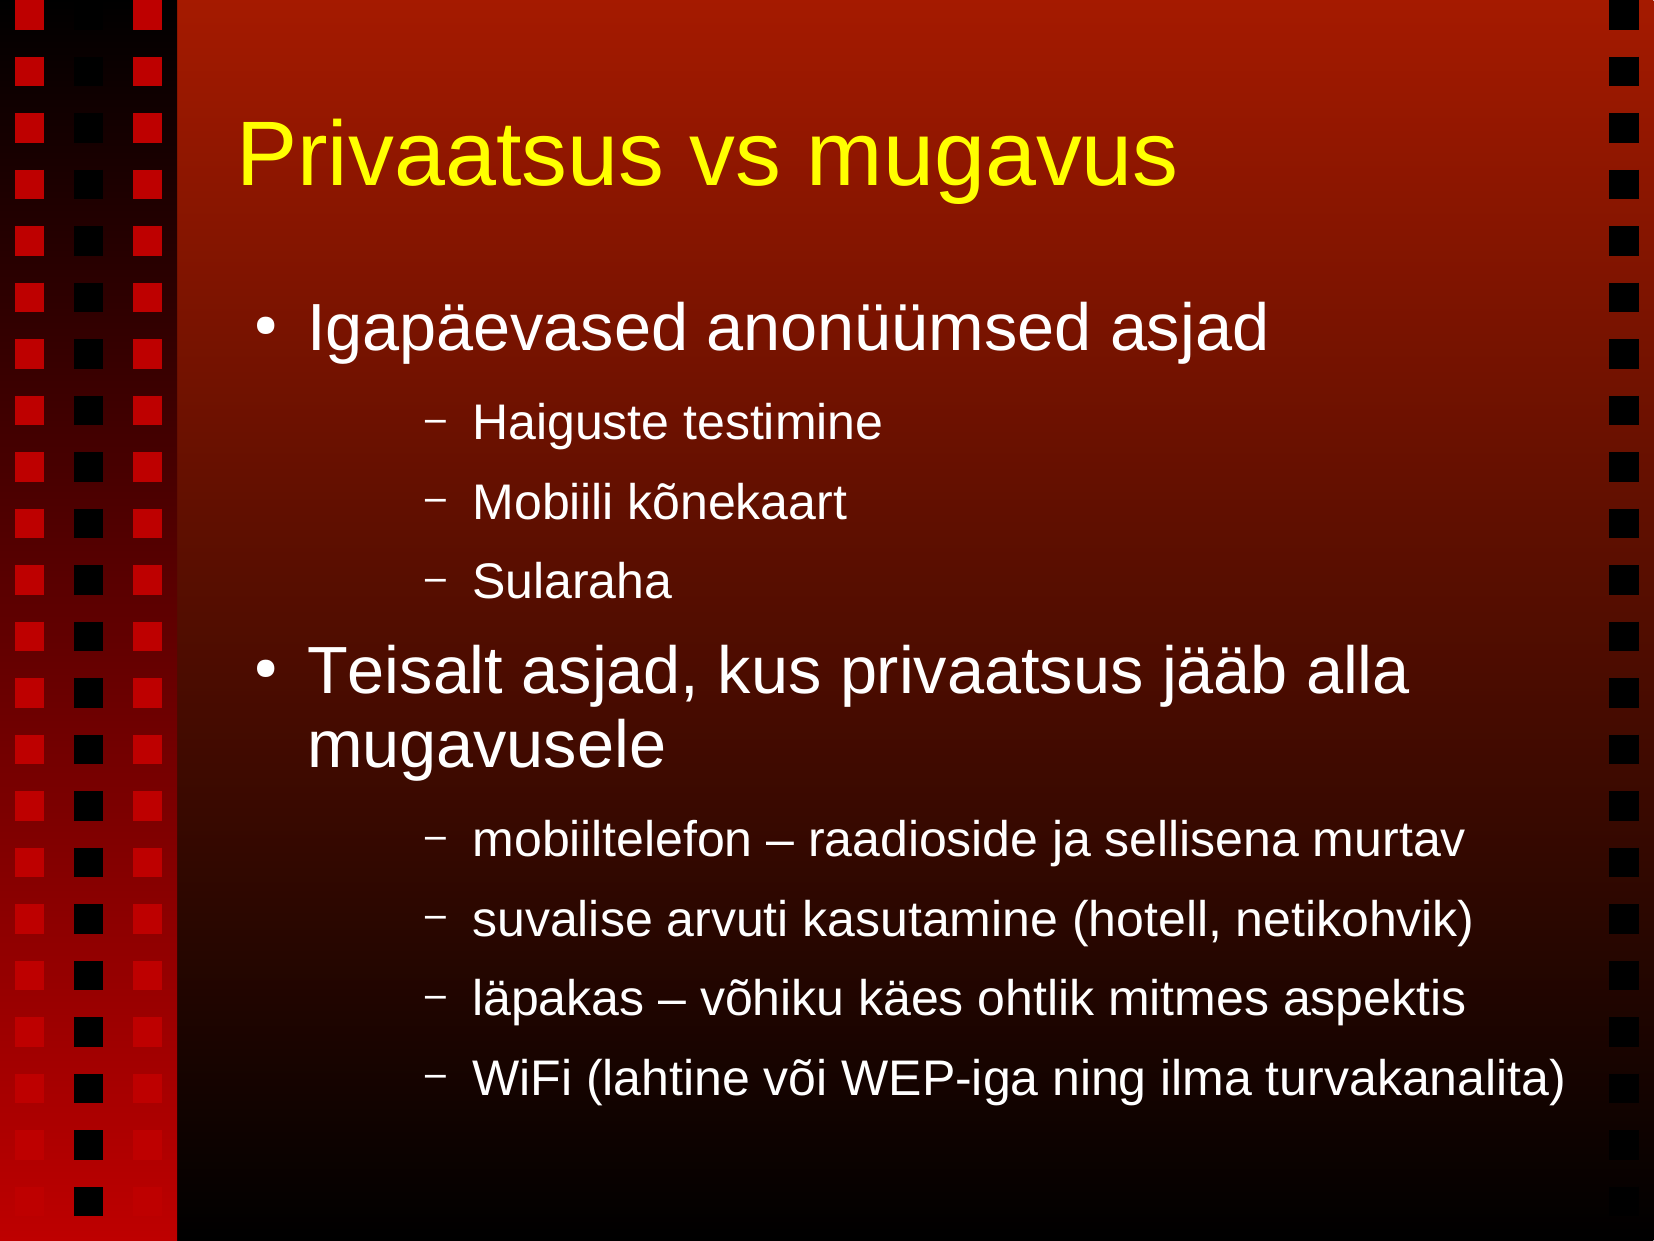

# Privaatsus vs mugavus
Igapäevased anonüümsed asjad
Haiguste testimine
Mobiili kõnekaart
Sularaha
Teisalt asjad, kus privaatsus jääb alla mugavusele
mobiiltelefon – raadioside ja sellisena murtav
suvalise arvuti kasutamine (hotell, netikohvik)
läpakas – võhiku käes ohtlik mitmes aspektis
WiFi (lahtine või WEP-iga ning ilma turvakanalita)